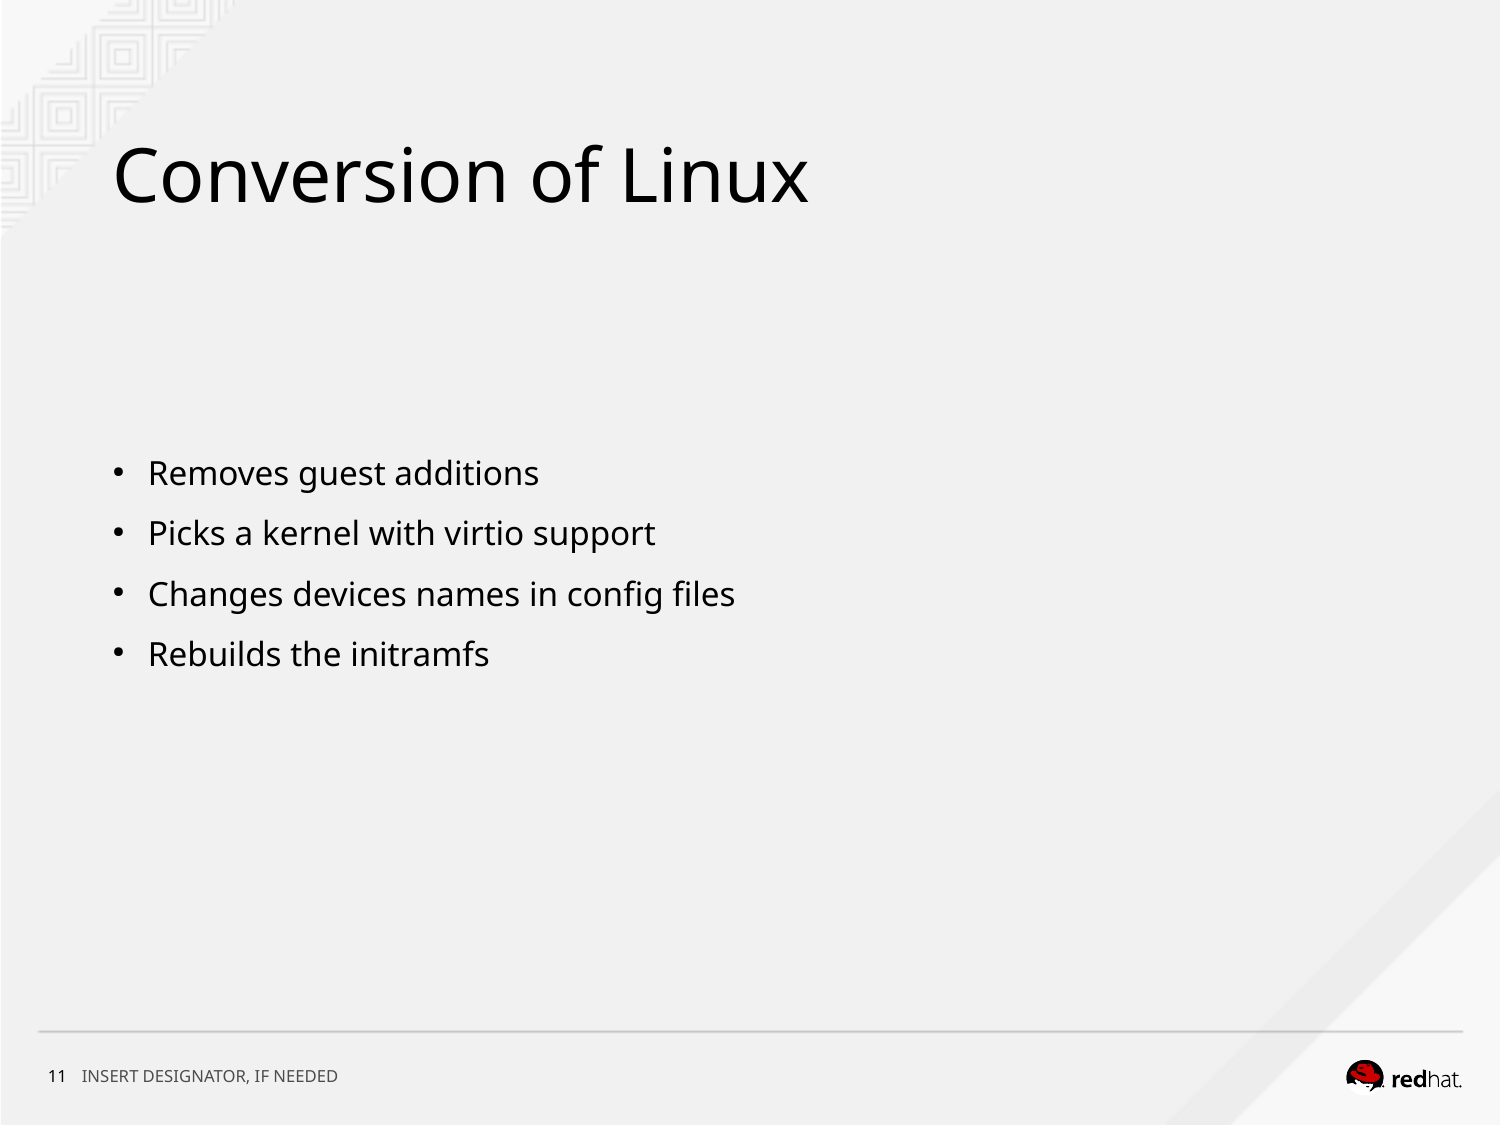

# Conversion of Linux
Removes guest additions
Picks a kernel with virtio support
Changes devices names in config files
Rebuilds the initramfs
11
INSERT DESIGNATOR, IF NEEDED